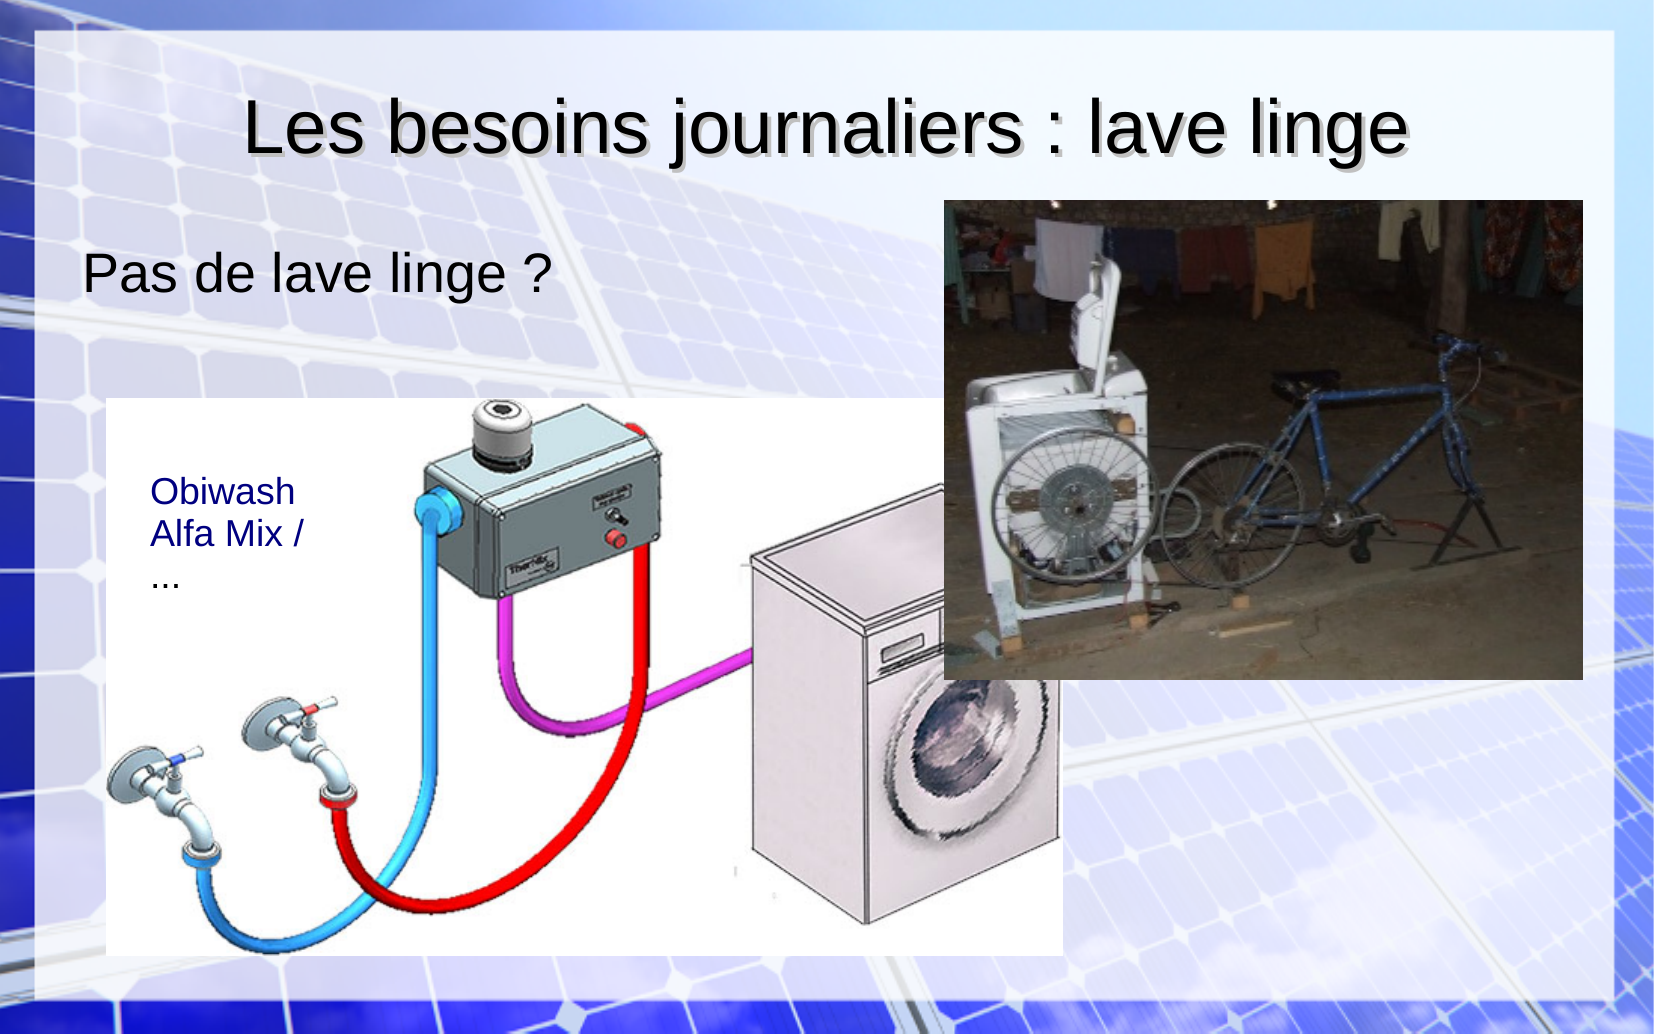

# Les besoins journaliers : lave linge
Pas de lave linge ?
Obiwash
Alfa Mix /
...